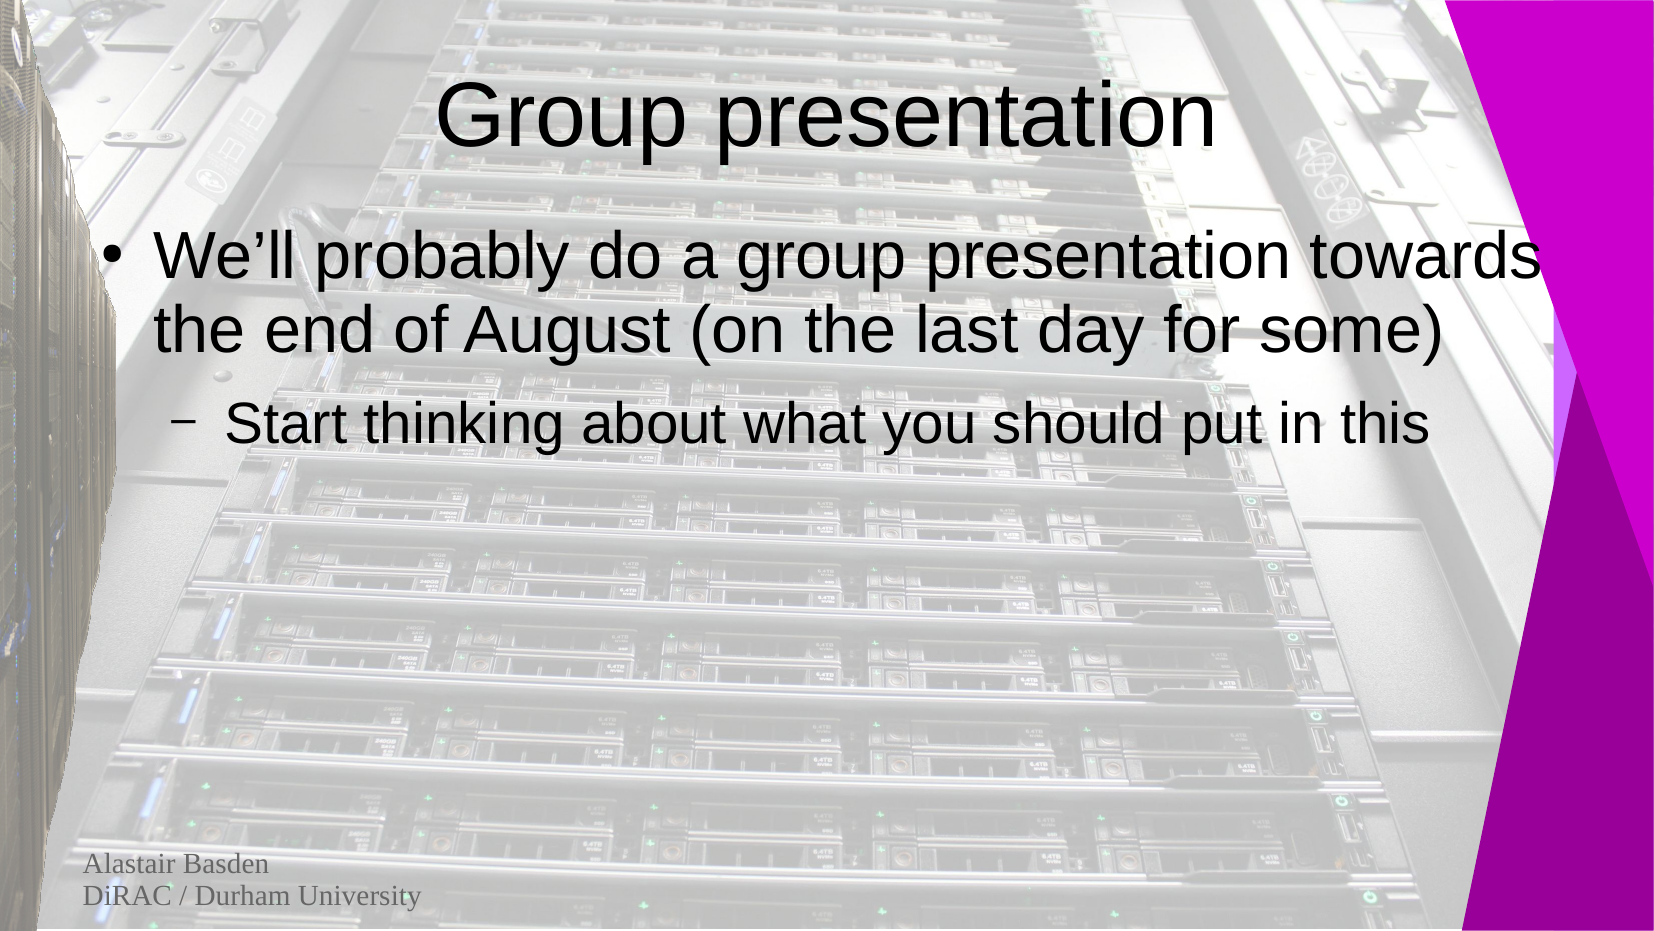

# Group presentation
We’ll probably do a group presentation towards the end of August (on the last day for some)
Start thinking about what you should put in this
8